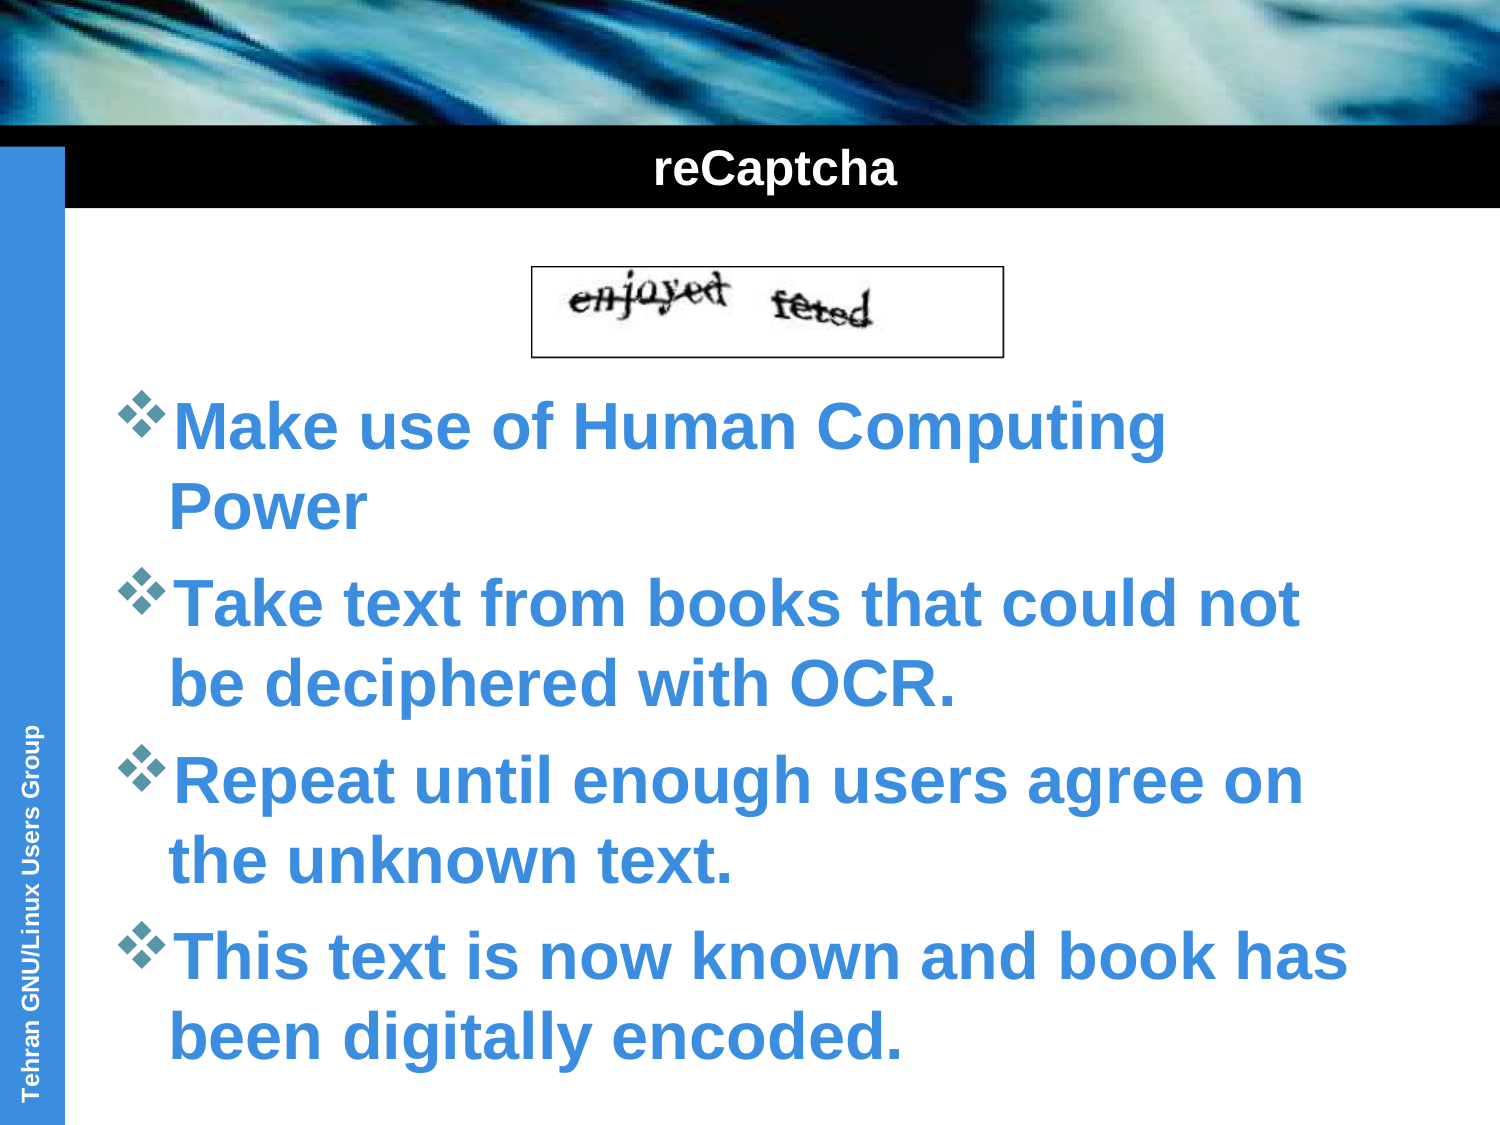

# reCaptcha
Make use of Human Computing Power
Take text from books that could not be deciphered with OCR.
Repeat until enough users agree on the unknown text.
This text is now known and book has been digitally encoded.